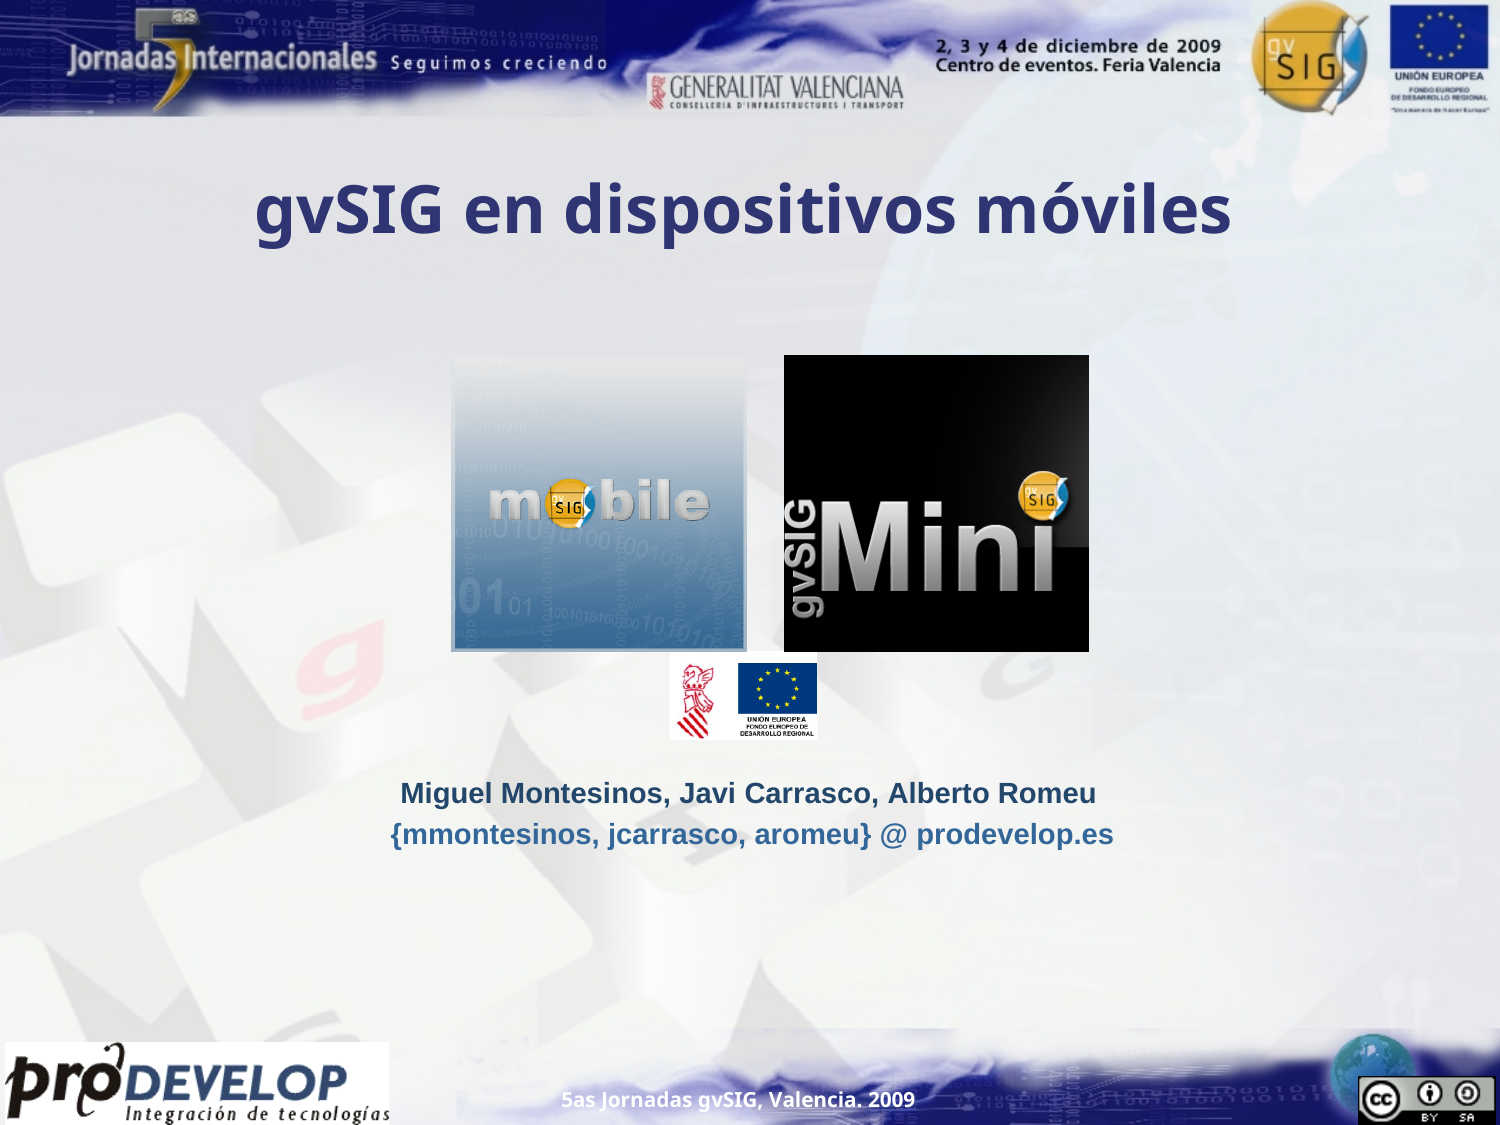

# gvSIG en dispositivos móviles
Miguel Montesinos, Javi Carrasco, Alberto Romeu
{mmontesinos, jcarrasco, aromeu} @ prodevelop.es
25/10/2006
1
Plan Difusión Interna gvSIG v. 2.0